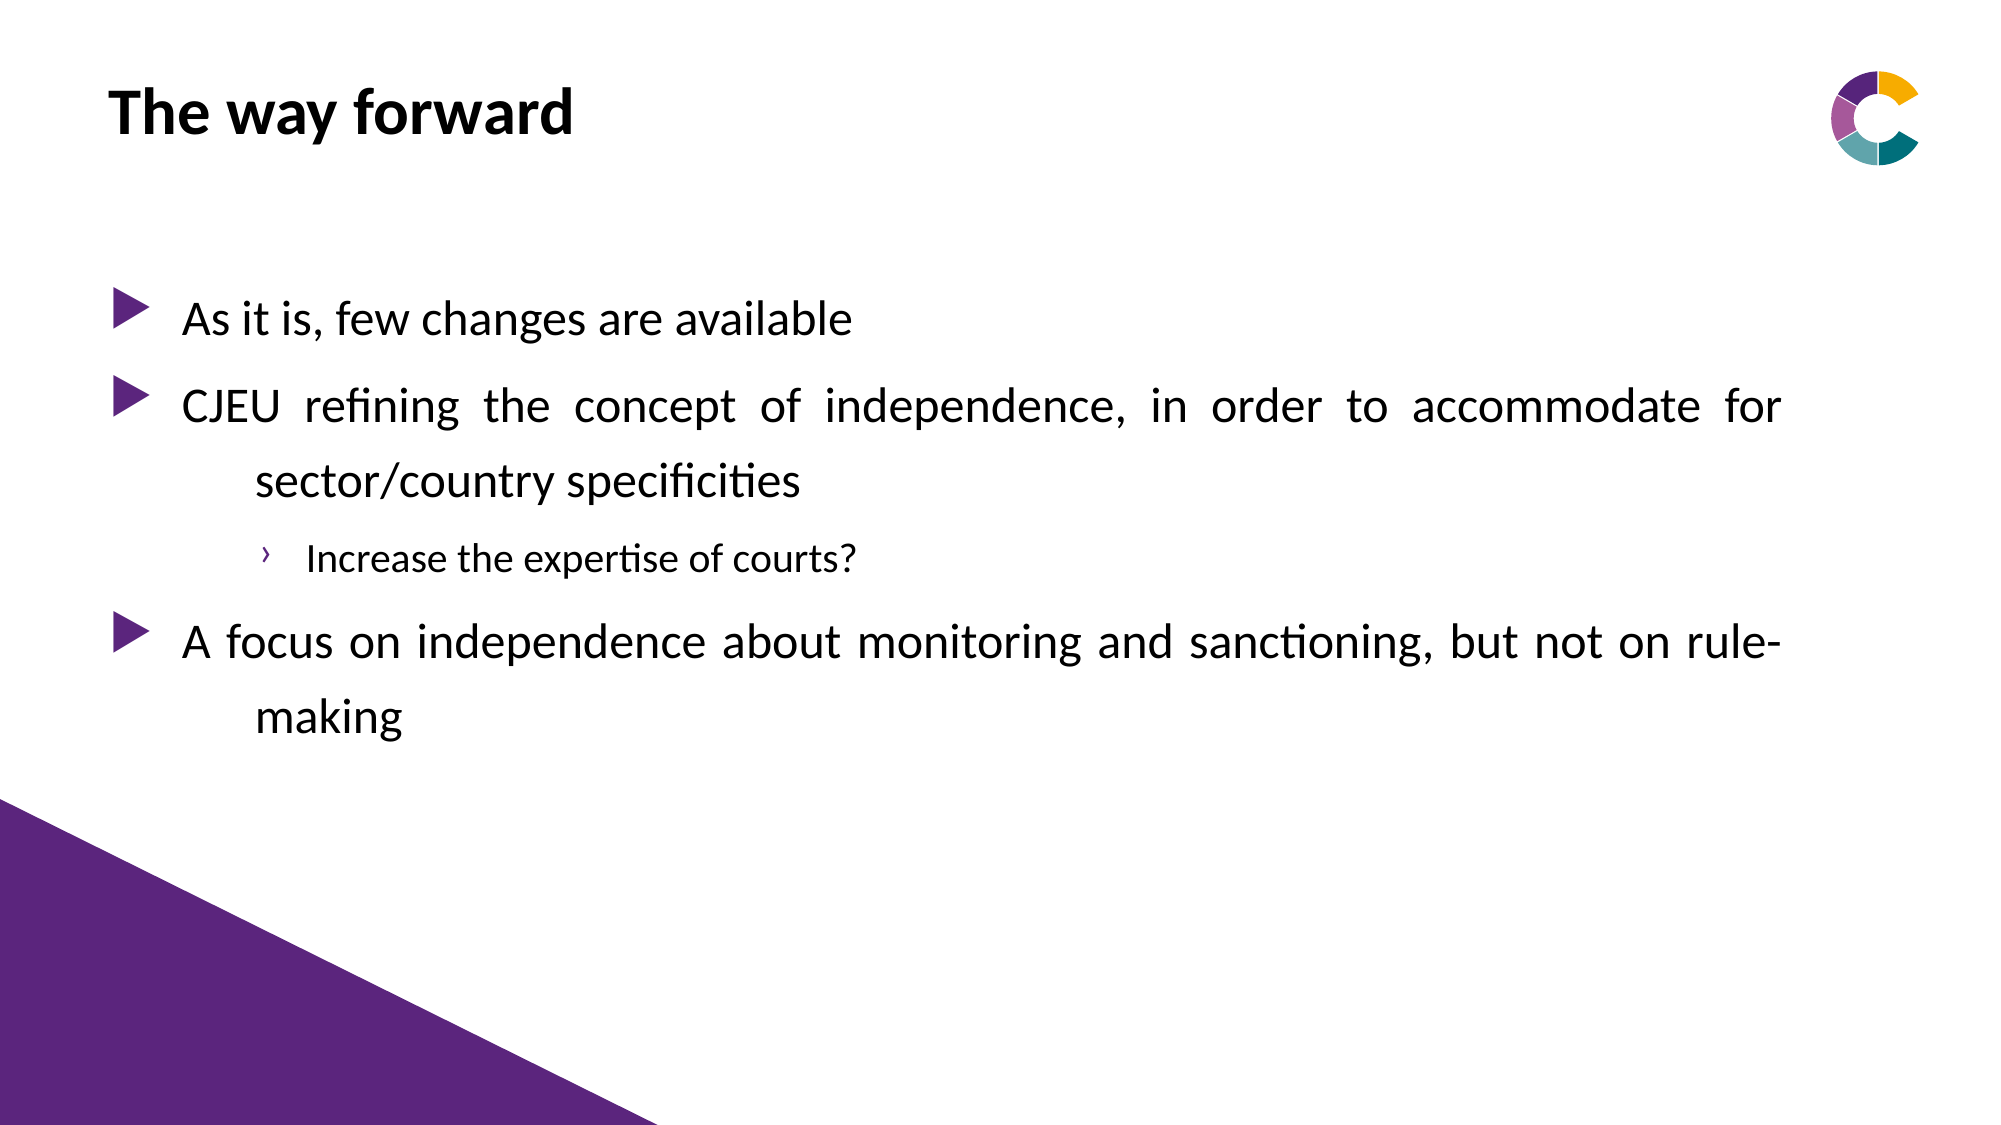

# The way forw	ard
As it is, few changes are available
CJEU refining the concept of independence, in order to accommodate for sector/country specificities
Increase the expertise of courts?
A focus on independence about monitoring and sanctioning, but not on rule-making